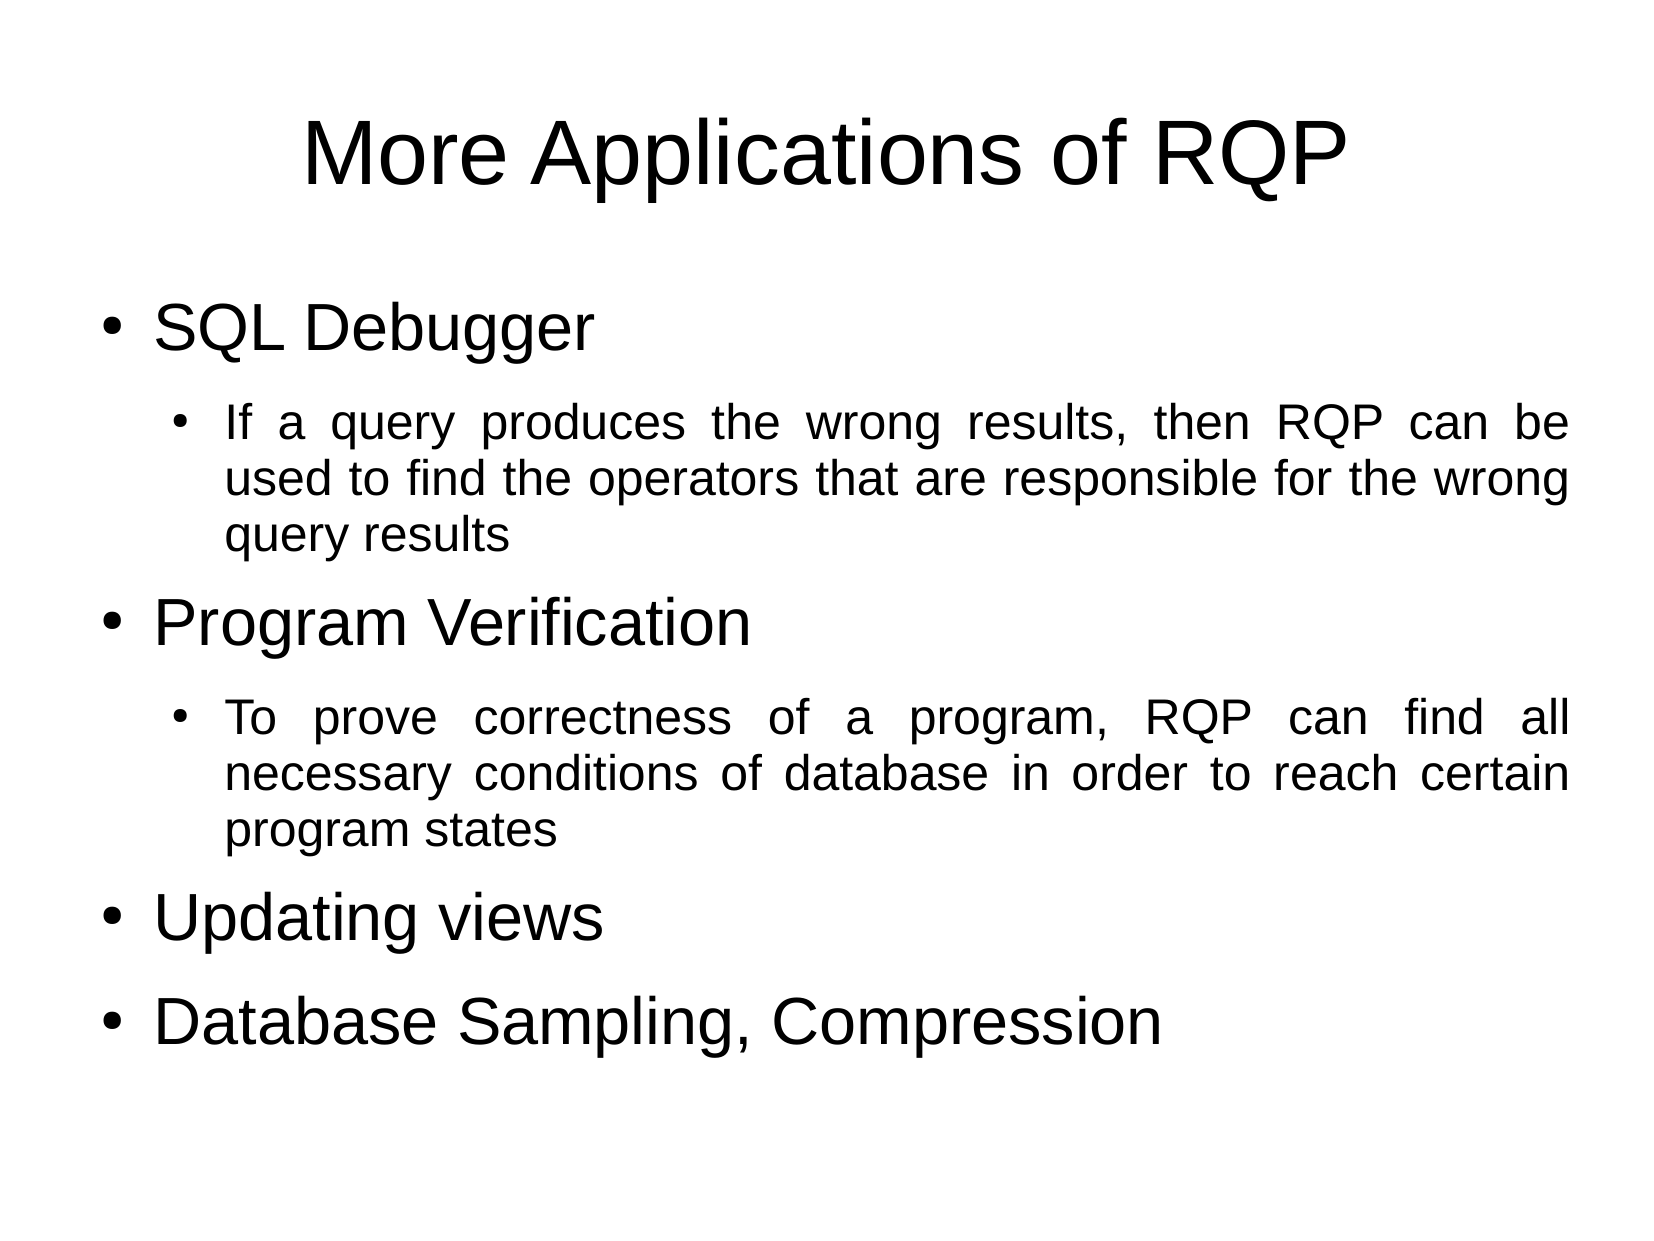

# More Applications of RQP
SQL Debugger
If a query produces the wrong results, then RQP can be used to find the operators that are responsible for the wrong query results
Program Verification
To prove correctness of a program, RQP can find all necessary conditions of database in order to reach certain program states
Updating views
Database Sampling, Compression